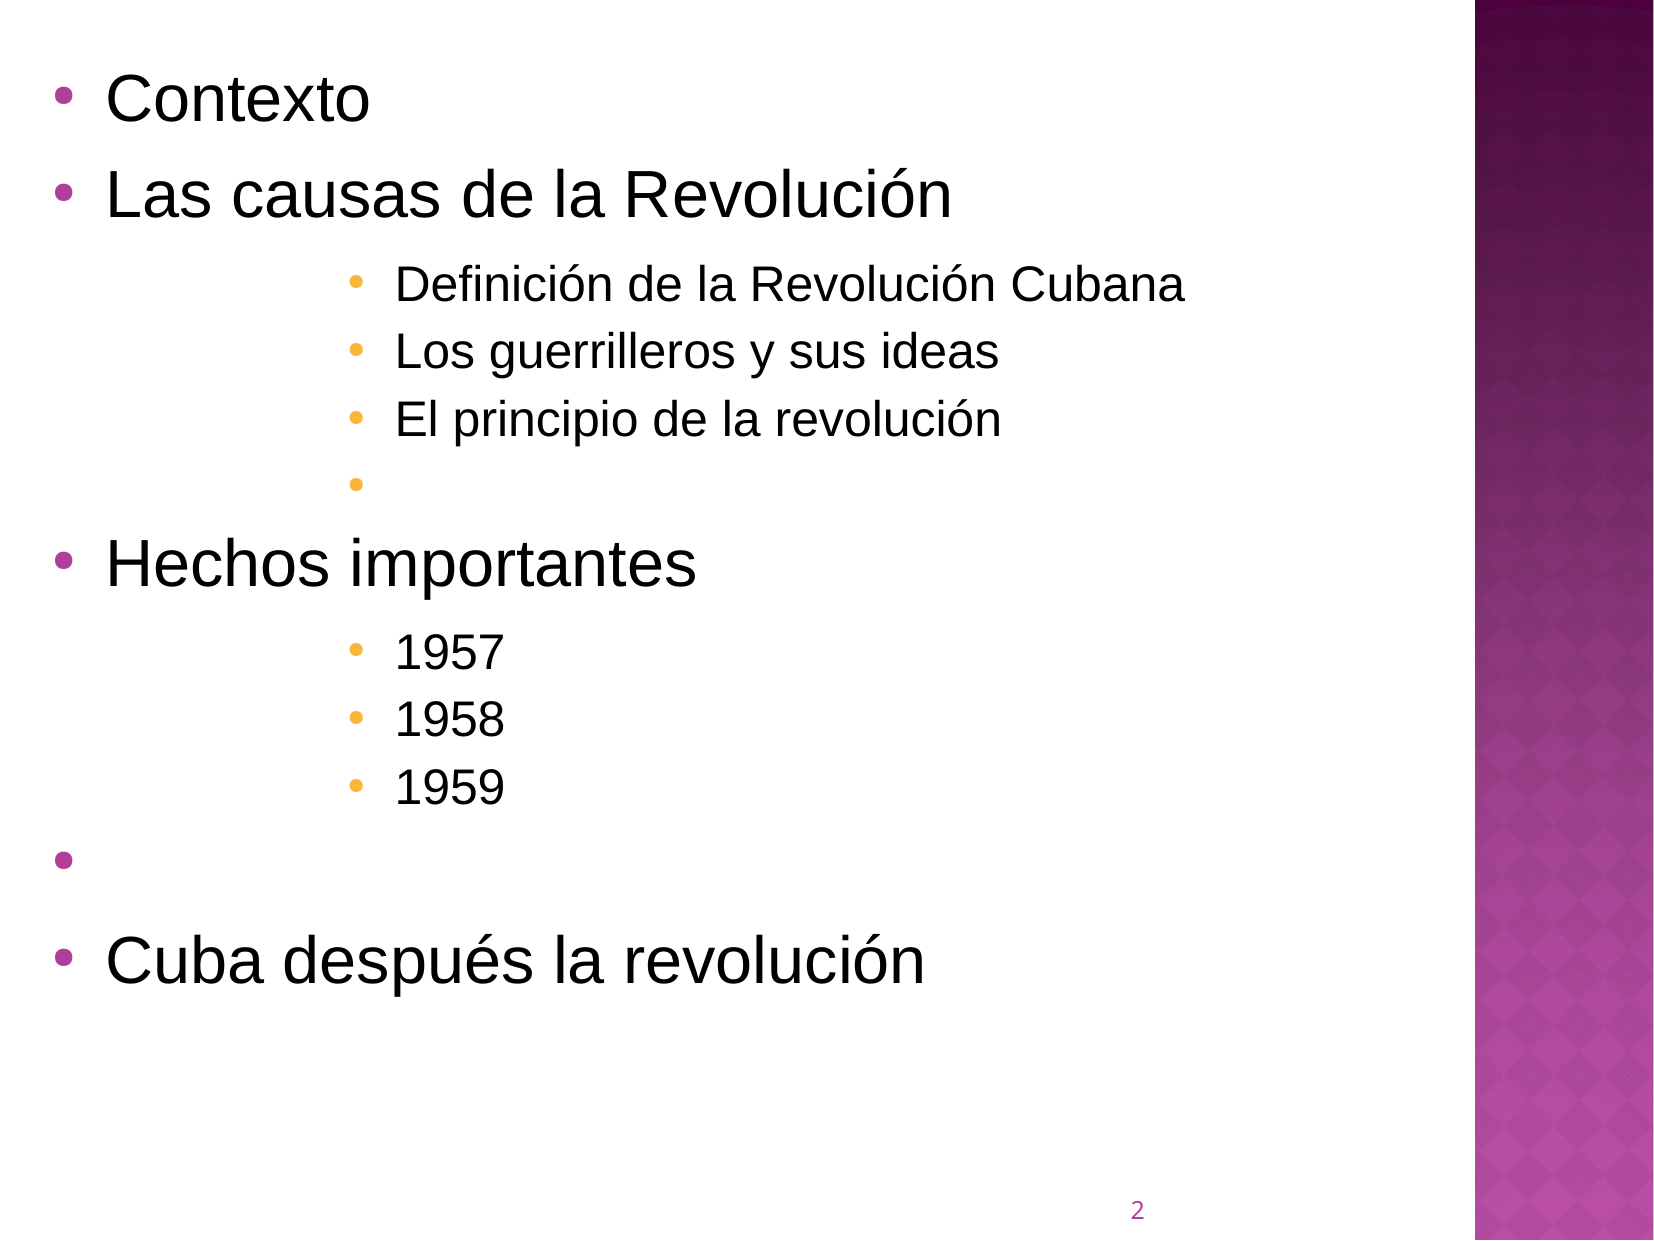

# Contexto
Las causas de la Revolución
Definición de la Revolución Cubana
Los guerrilleros y sus ideas
El principio de la revolución
Hechos importantes
1957
1958
1959
Cuba después la revolución